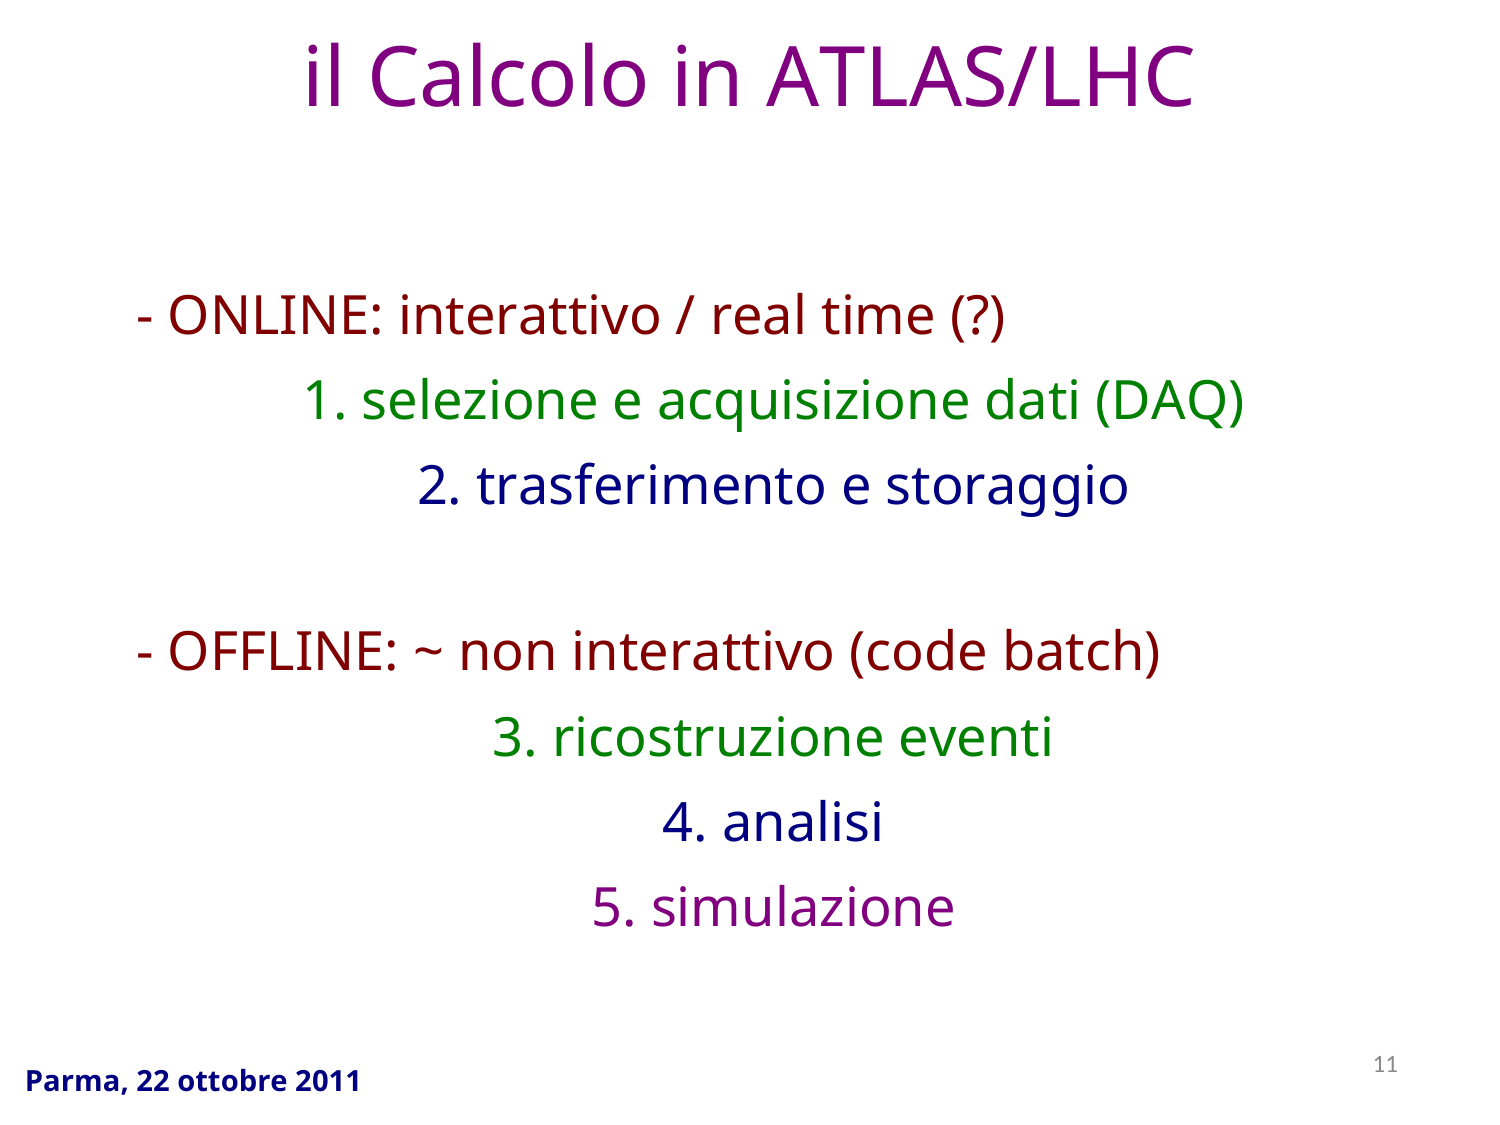

il Calcolo in ATLAS/LHC
- ONLINE:‏ interattivo / real time (?)
1. selezione e acquisizione dati (DAQ)
2. trasferimento e storaggio
- OFFLINE: ~ non interattivo (code batch)‏
3. ricostruzione eventi
4. analisi
5. simulazione
11